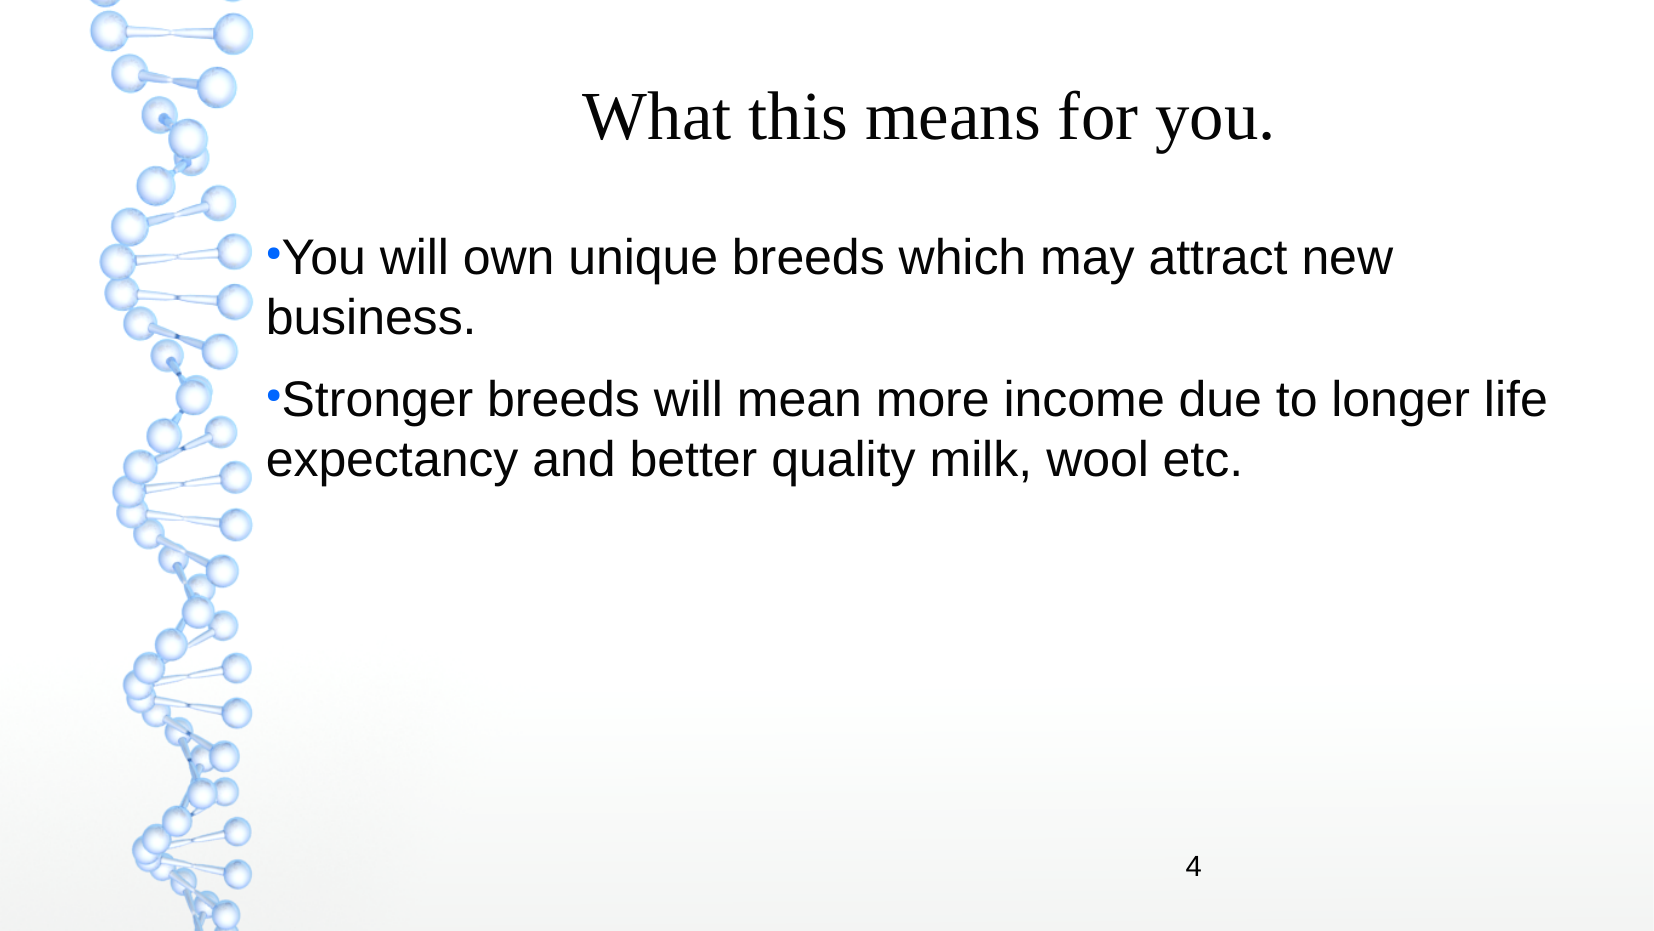

# What this means for you.
You will own unique breeds which may attract new business.
Stronger breeds will mean more income due to longer life expectancy and better quality milk, wool etc.